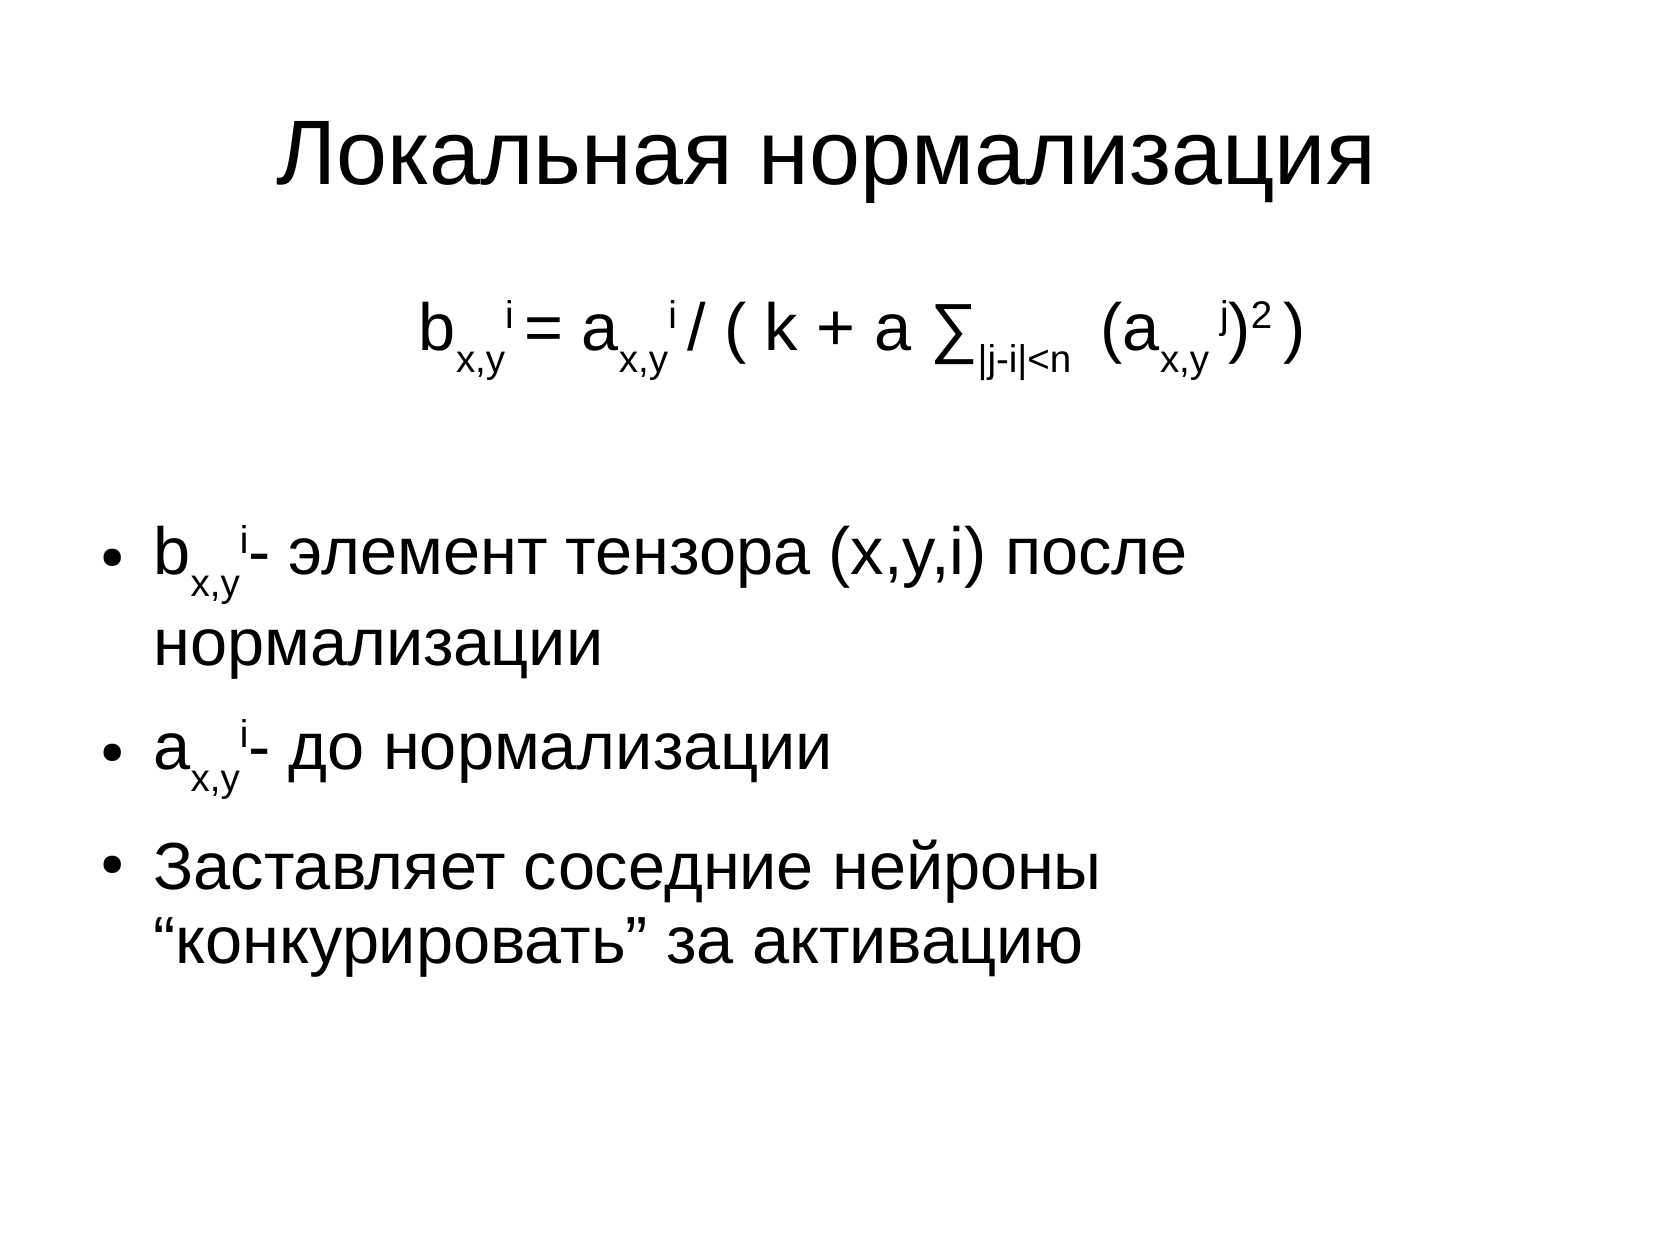

# Локальная нормализация
bx,yi = ax,yi / ( k + a ∑|j-i|<n (ax,y j)2 )
bx,yi- элемент тензора (x,y,i) после нормализации
ax,yi- до нормализации
Заставляет соседние нейроны “конкурировать” за активацию